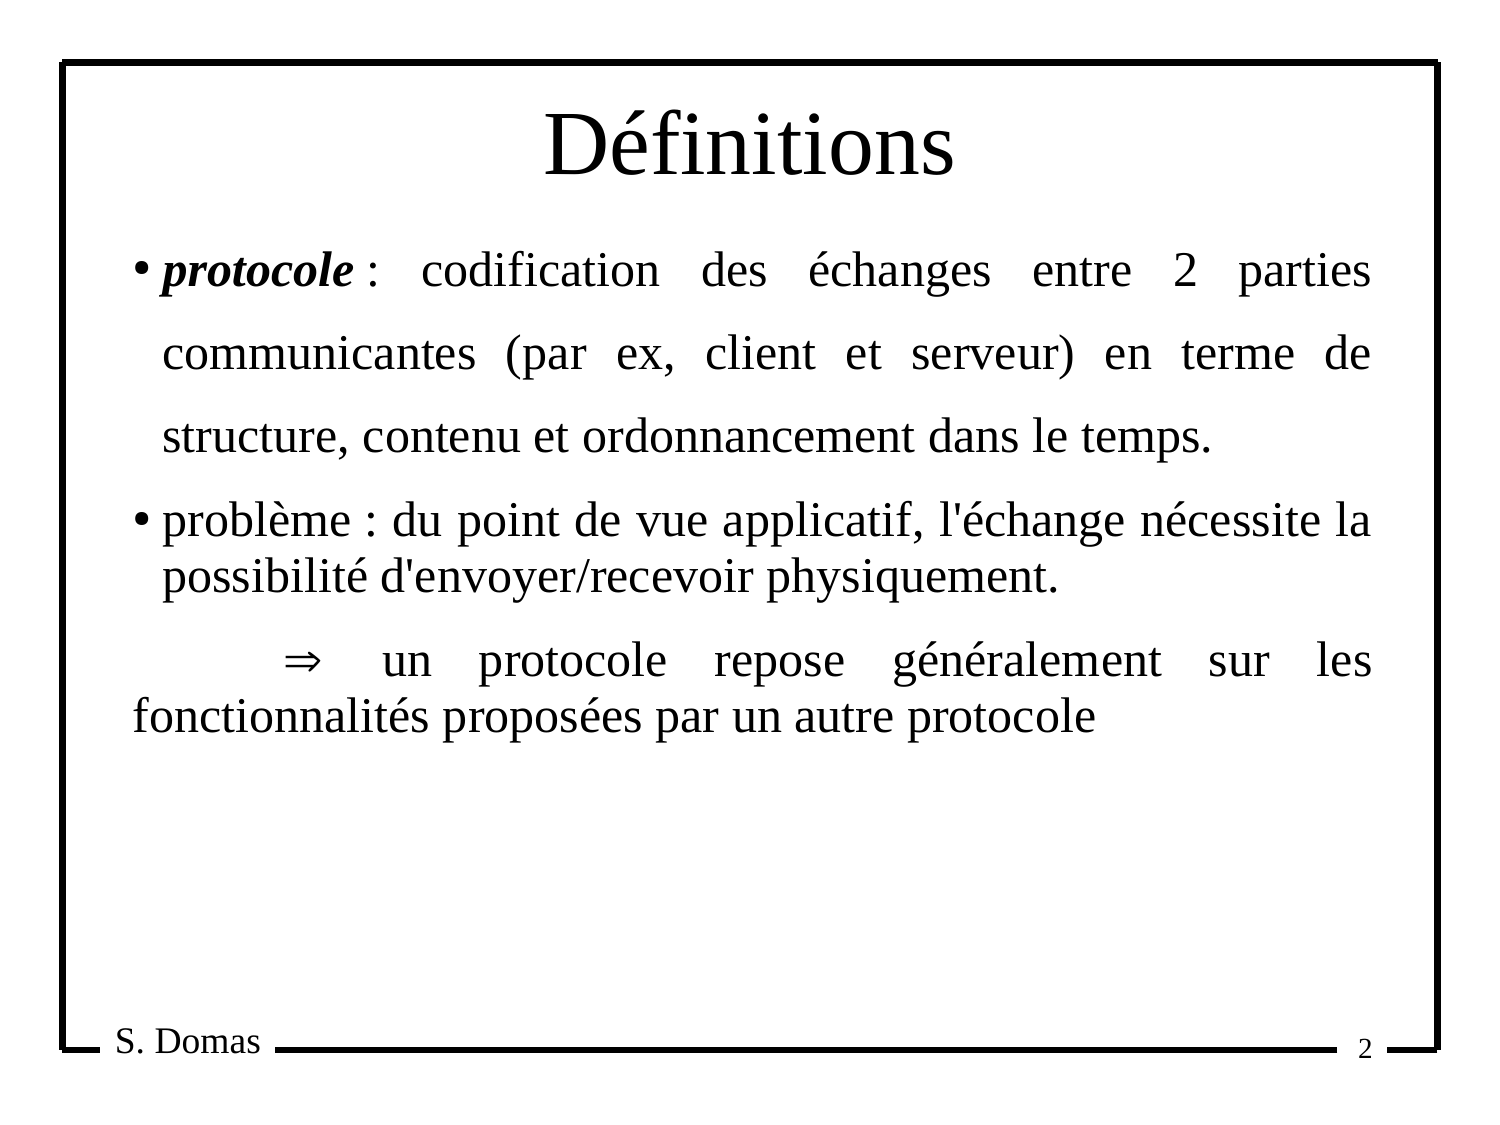

# Définitions
S. Domas
protocole : codification des échanges entre 2 parties communicantes (par ex, client et serveur) en terme de structure, contenu et ordonnancement dans le temps.
problème : du point de vue applicatif, l'échange nécessite la possibilité d'envoyer/recevoir physiquement.
	Þ un protocole repose généralement sur les fonctionnalités proposées par un autre protocole
2